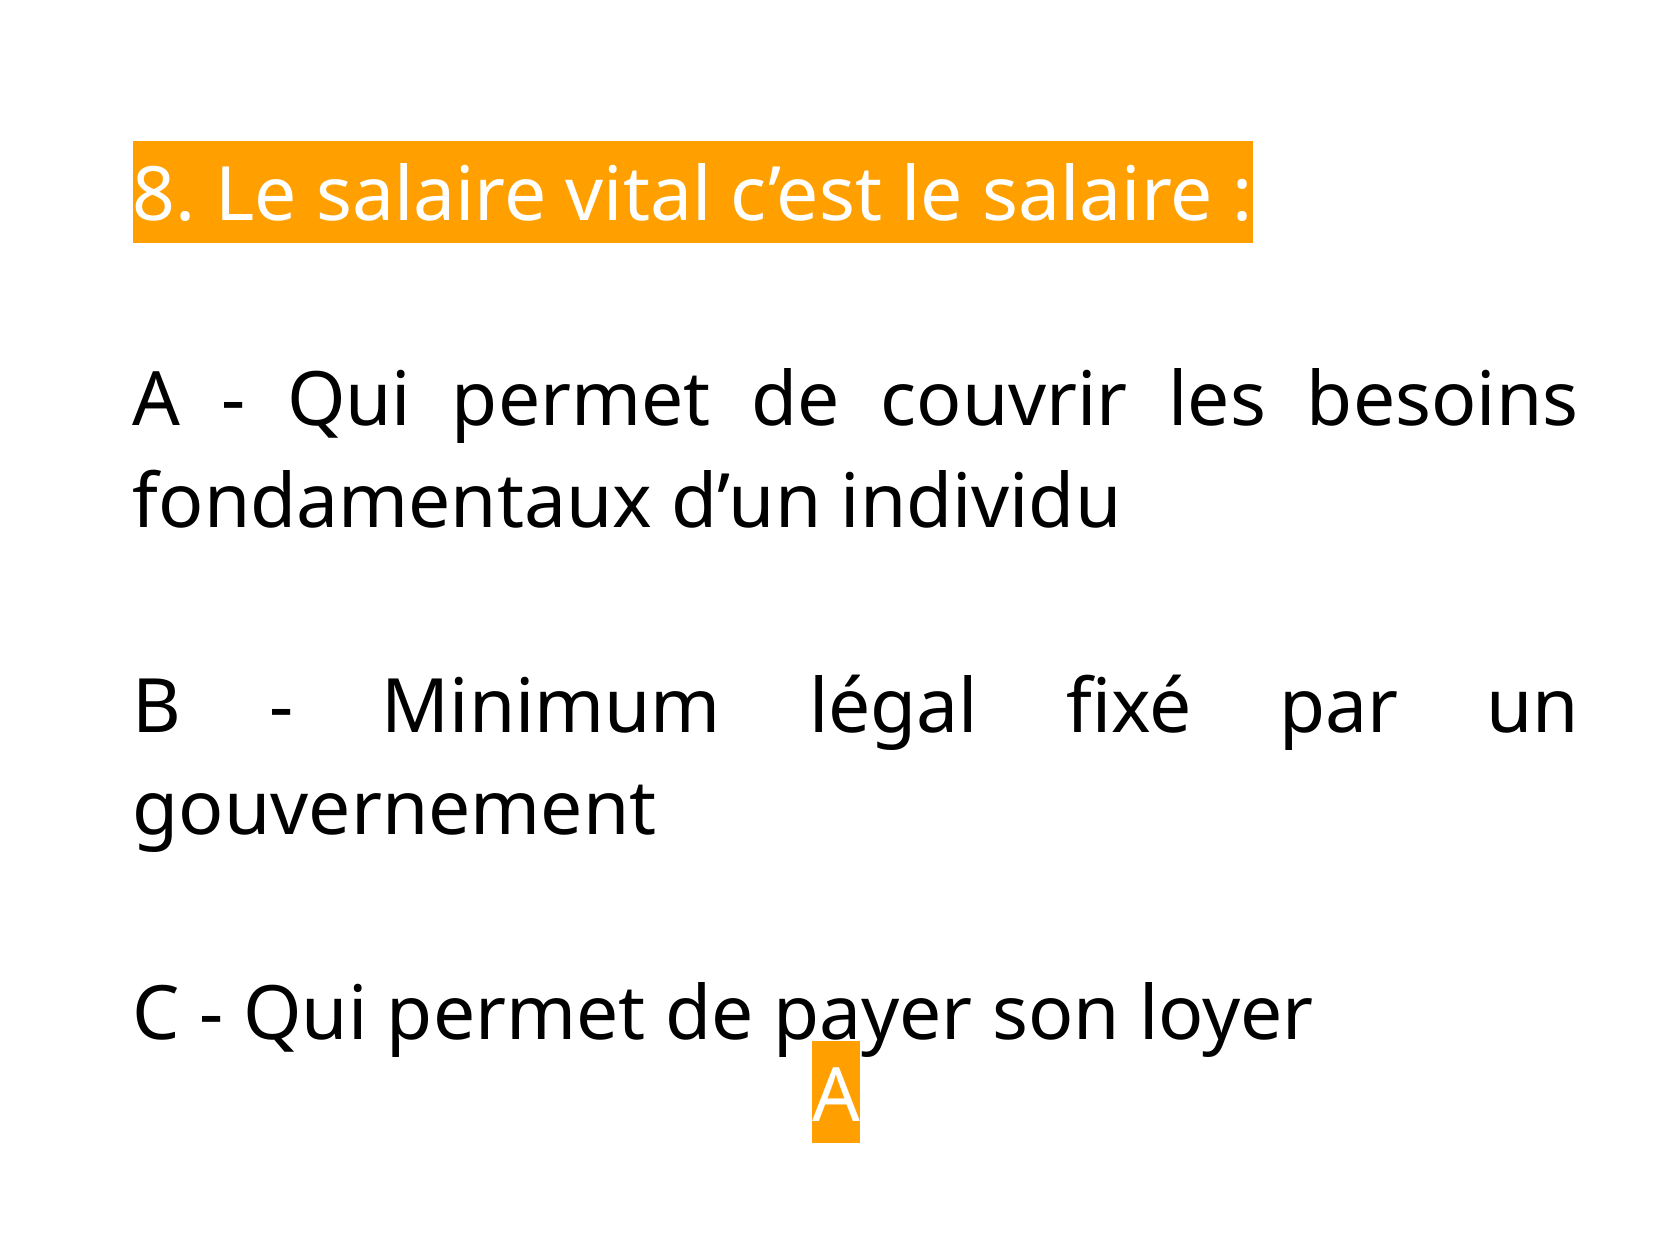

8. Le salaire vital c’est le salaire :
A - Qui permet de couvrir les besoins fondamentaux d’un individu
B - Minimum légal fixé par un gouvernement
C - Qui permet de payer son loyer
A